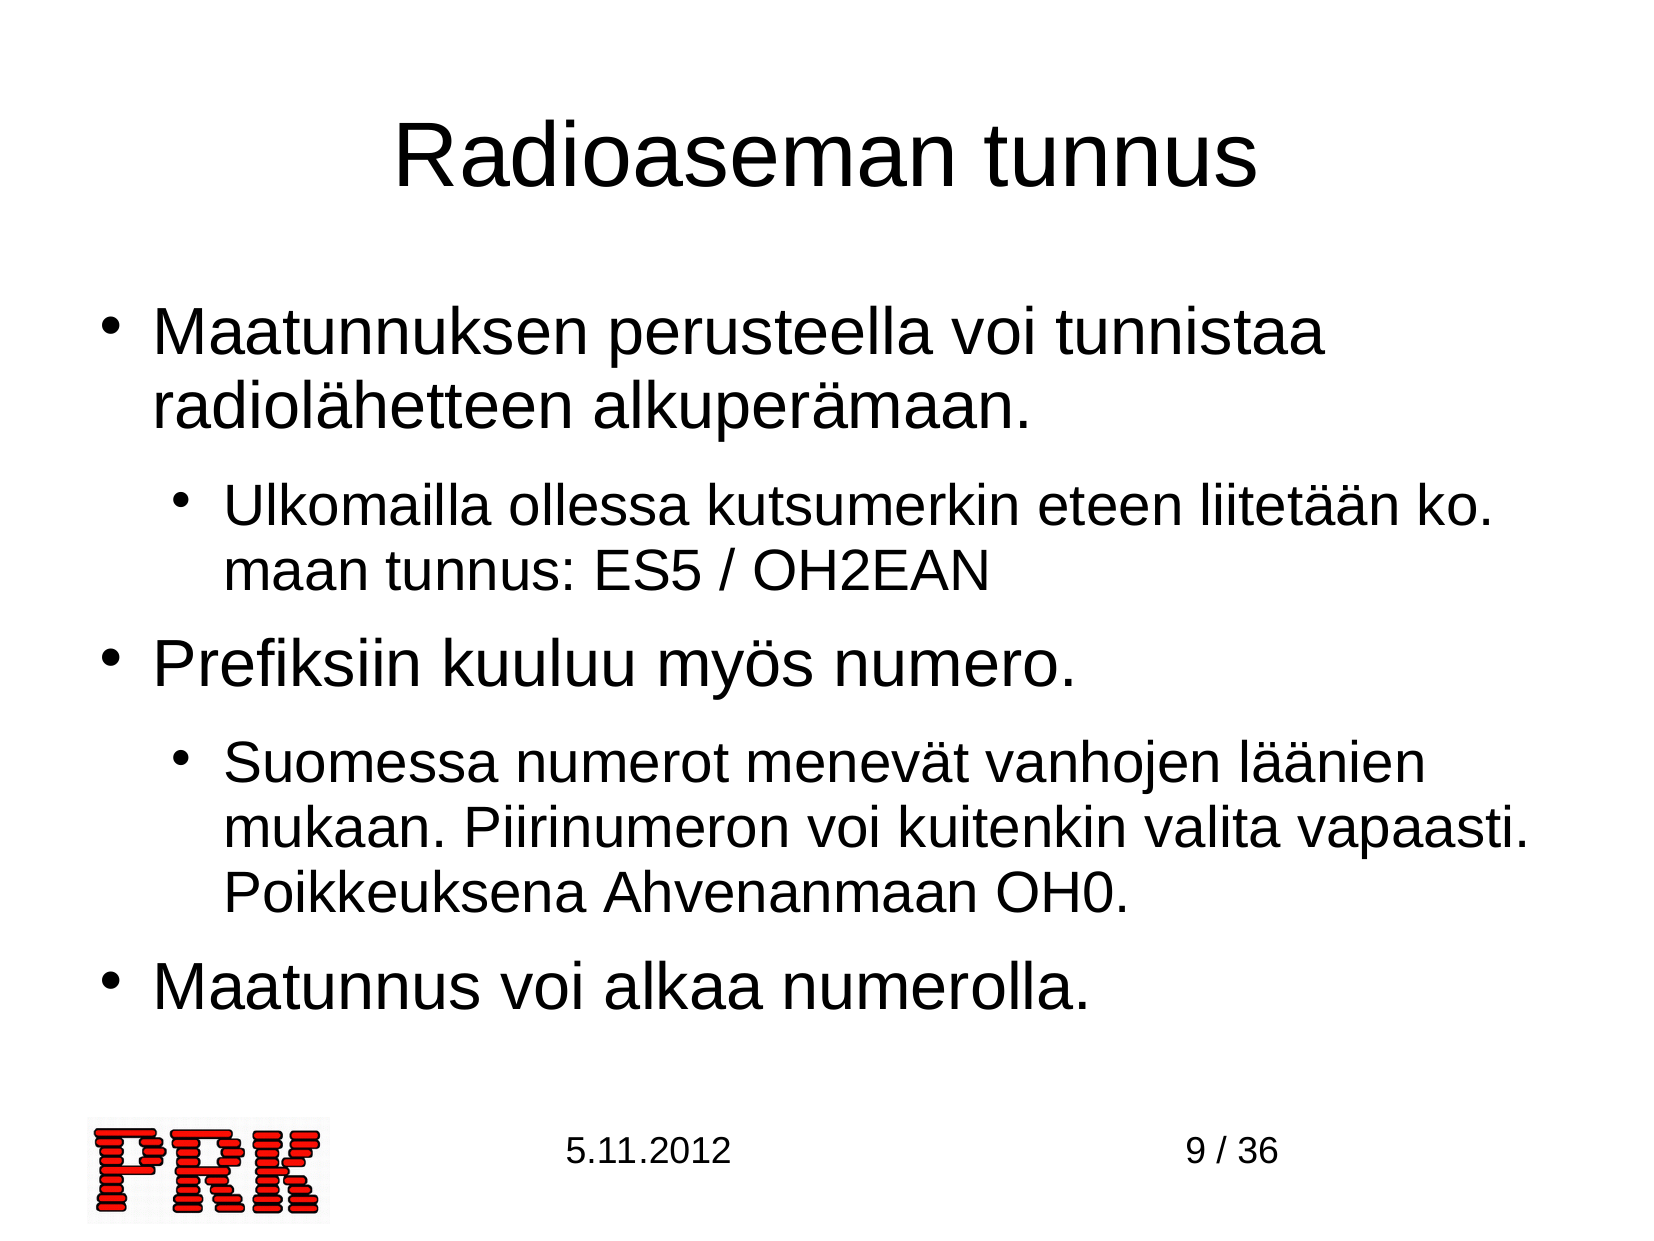

# Radioaseman tunnus
Maatunnuksen perusteella voi tunnistaa radiolähetteen alkuperämaan.
Ulkomailla ollessa kutsumerkin eteen liitetään ko. maan tunnus: ES5 / OH2EAN
Prefiksiin kuuluu myös numero.
Suomessa numerot menevät vanhojen läänien mukaan. Piirinumeron voi kuitenkin valita vapaasti. Poikkeuksena Ahvenanmaan OH0.
Maatunnus voi alkaa numerolla.
9